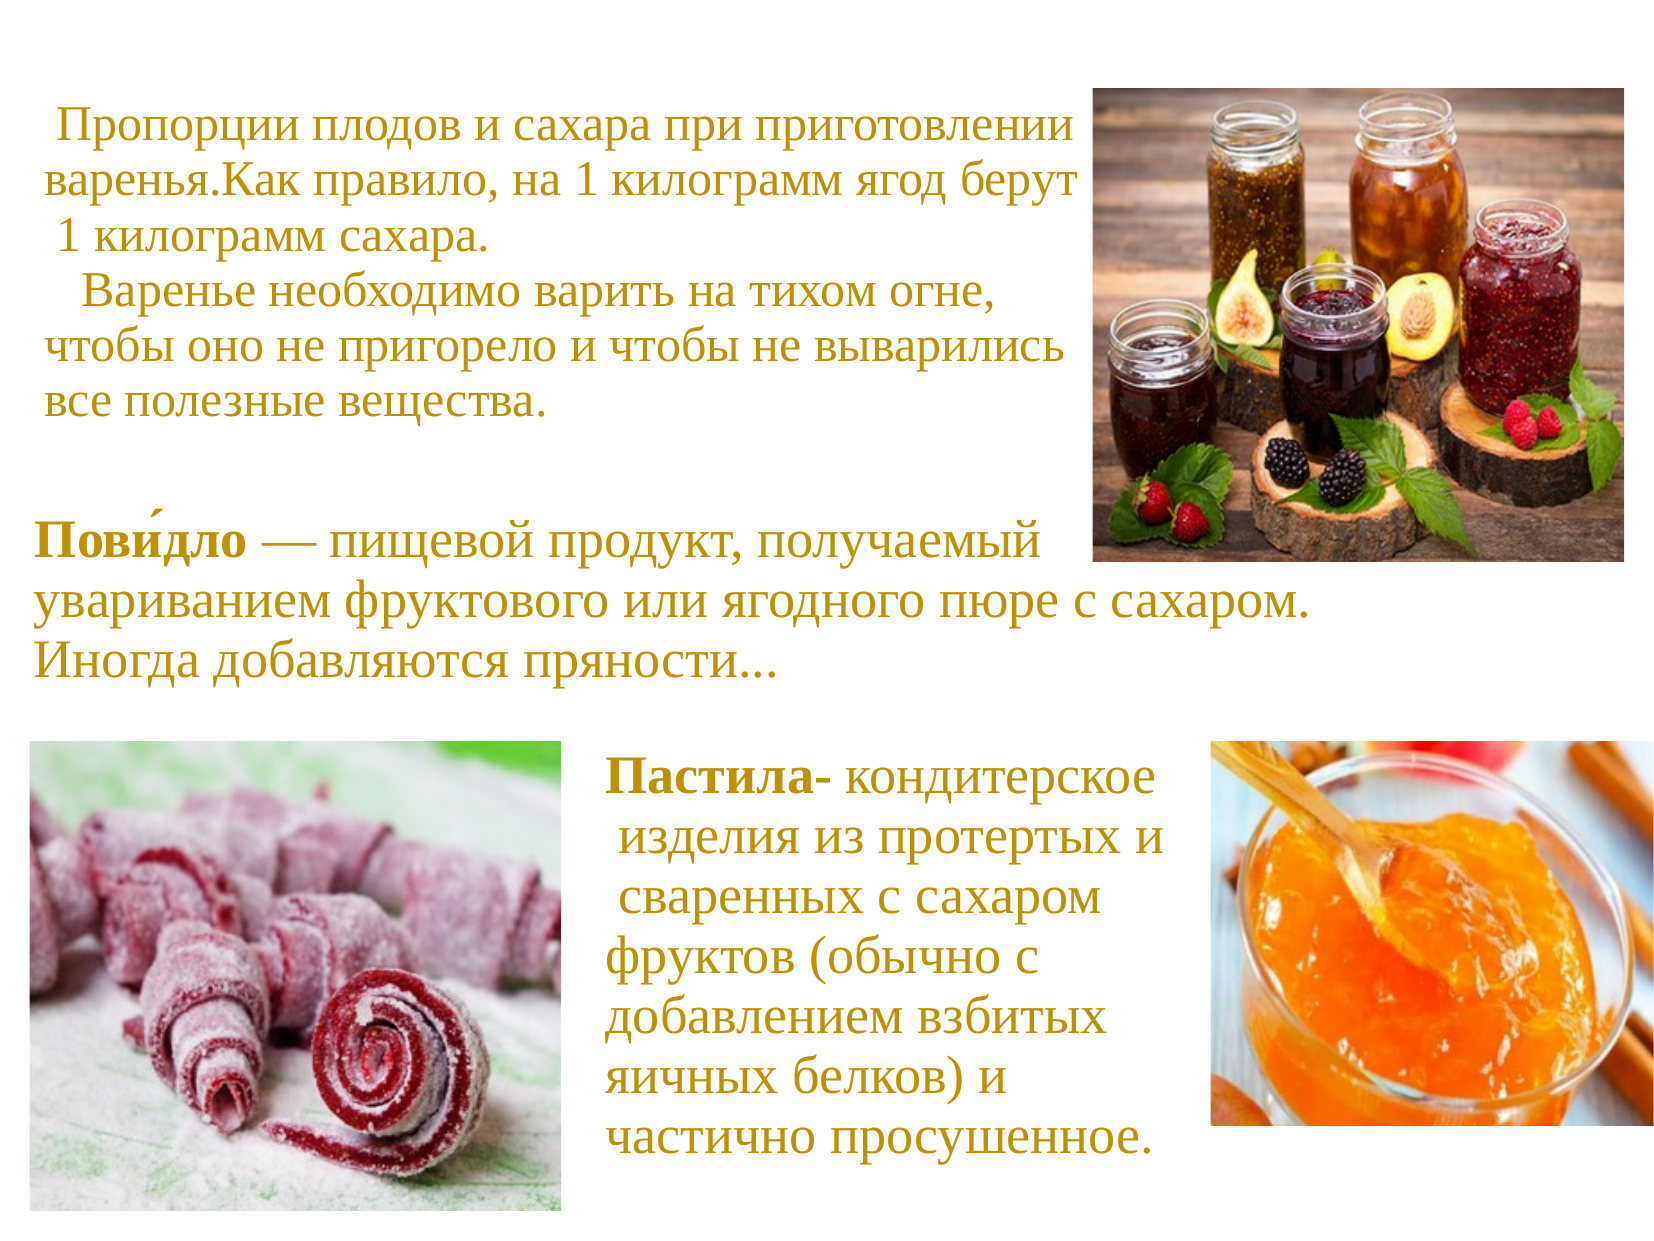

Пропорции плодов и сахара при приготовлении
варенья.Как правило, на 1 килограмм ягод берут
 1 килограмм сахара.
 Варенье необходимо варить на тихом огне,
чтобы оно не пригорело и чтобы не выварились
все полезные вещества.
 Пови́дло — пищевой продукт, получаемый
 увариванием фруктового или ягодного пюре с сахаром.
 Иногда добавляются пряности...
Пастила- кондитерское
 изделия из протертых и
 сваренных с сахаром
фруктов (обычно с
добавлением взбитых
яичных белков) и
частично просушенное.